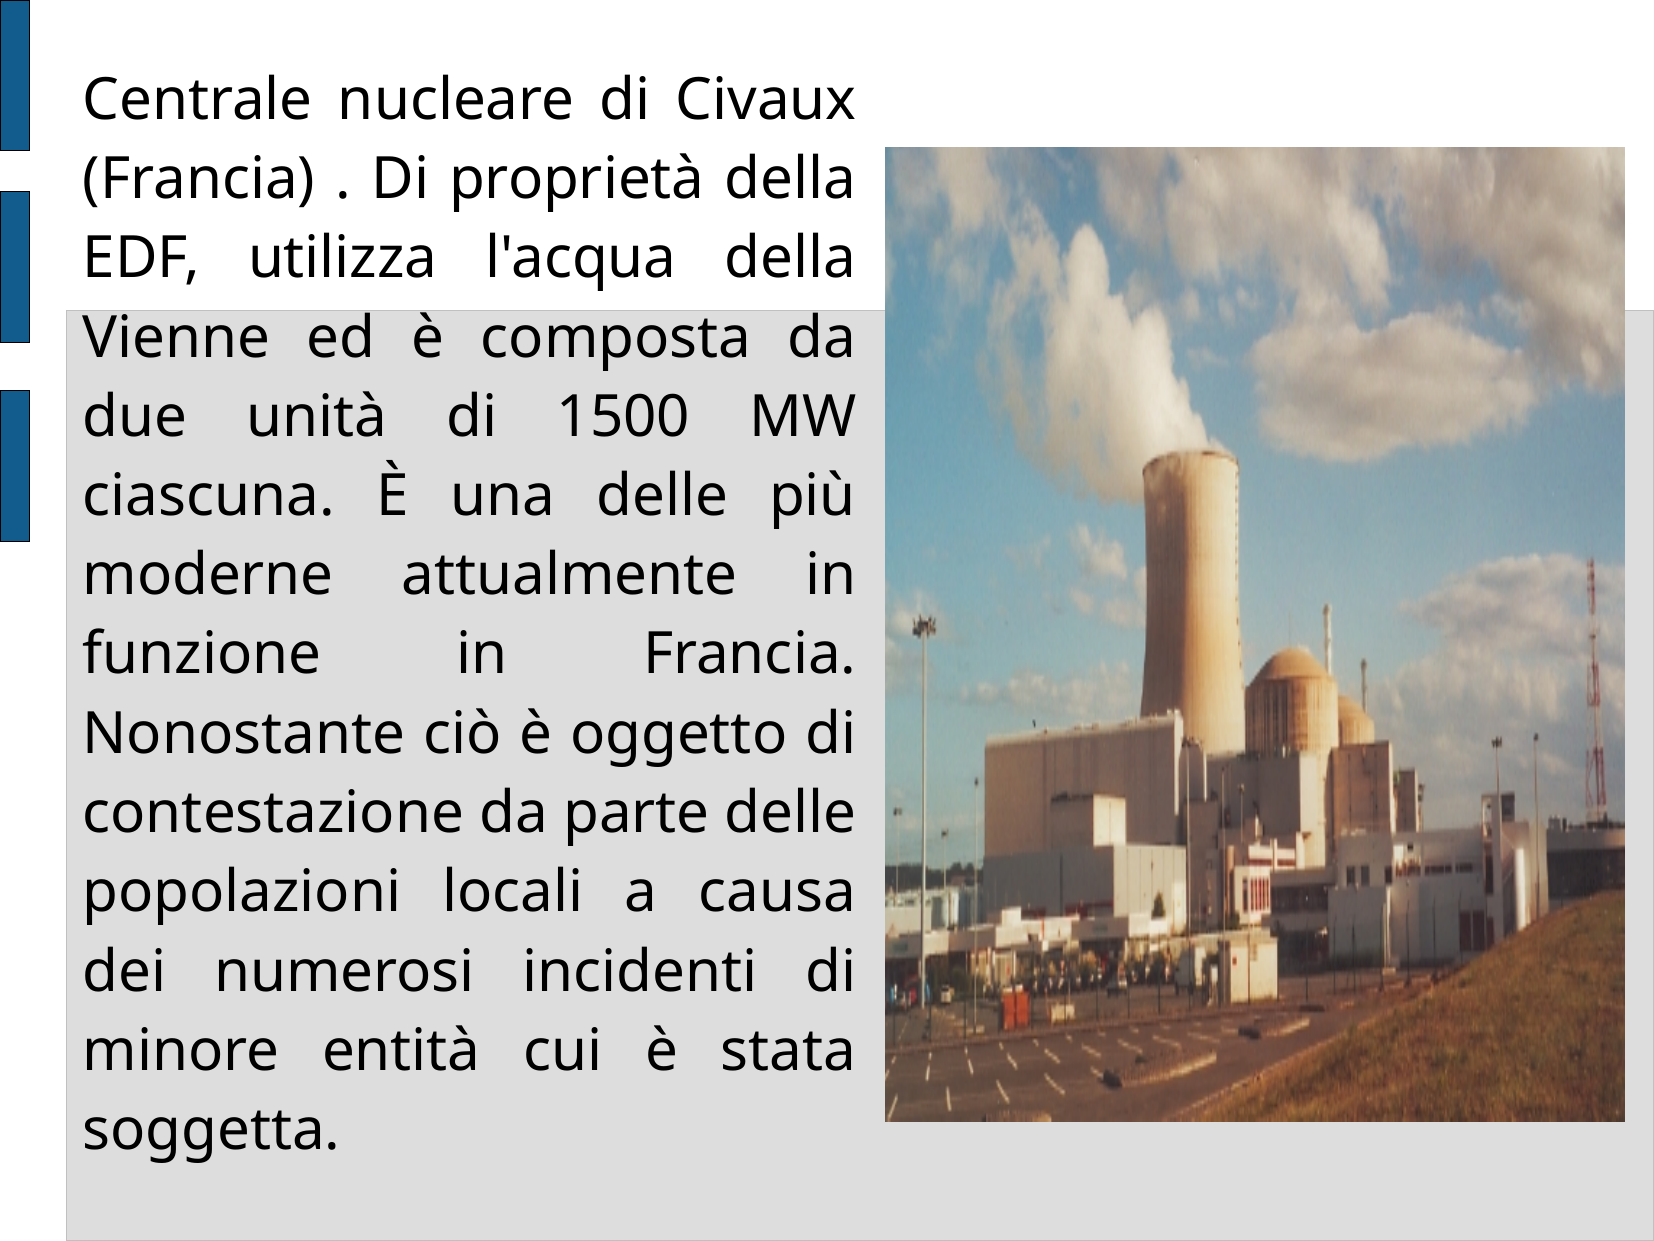

# Centrale nucleare di Civaux (Francia) . Di proprietà della EDF, utilizza l'acqua della Vienne ed è composta da due unità di 1500 MW ciascuna. È una delle più moderne attualmente in funzione in Francia. Nonostante ciò è oggetto di contestazione da parte delle popolazioni locali a causa dei numerosi incidenti di minore entità cui è stata soggetta.